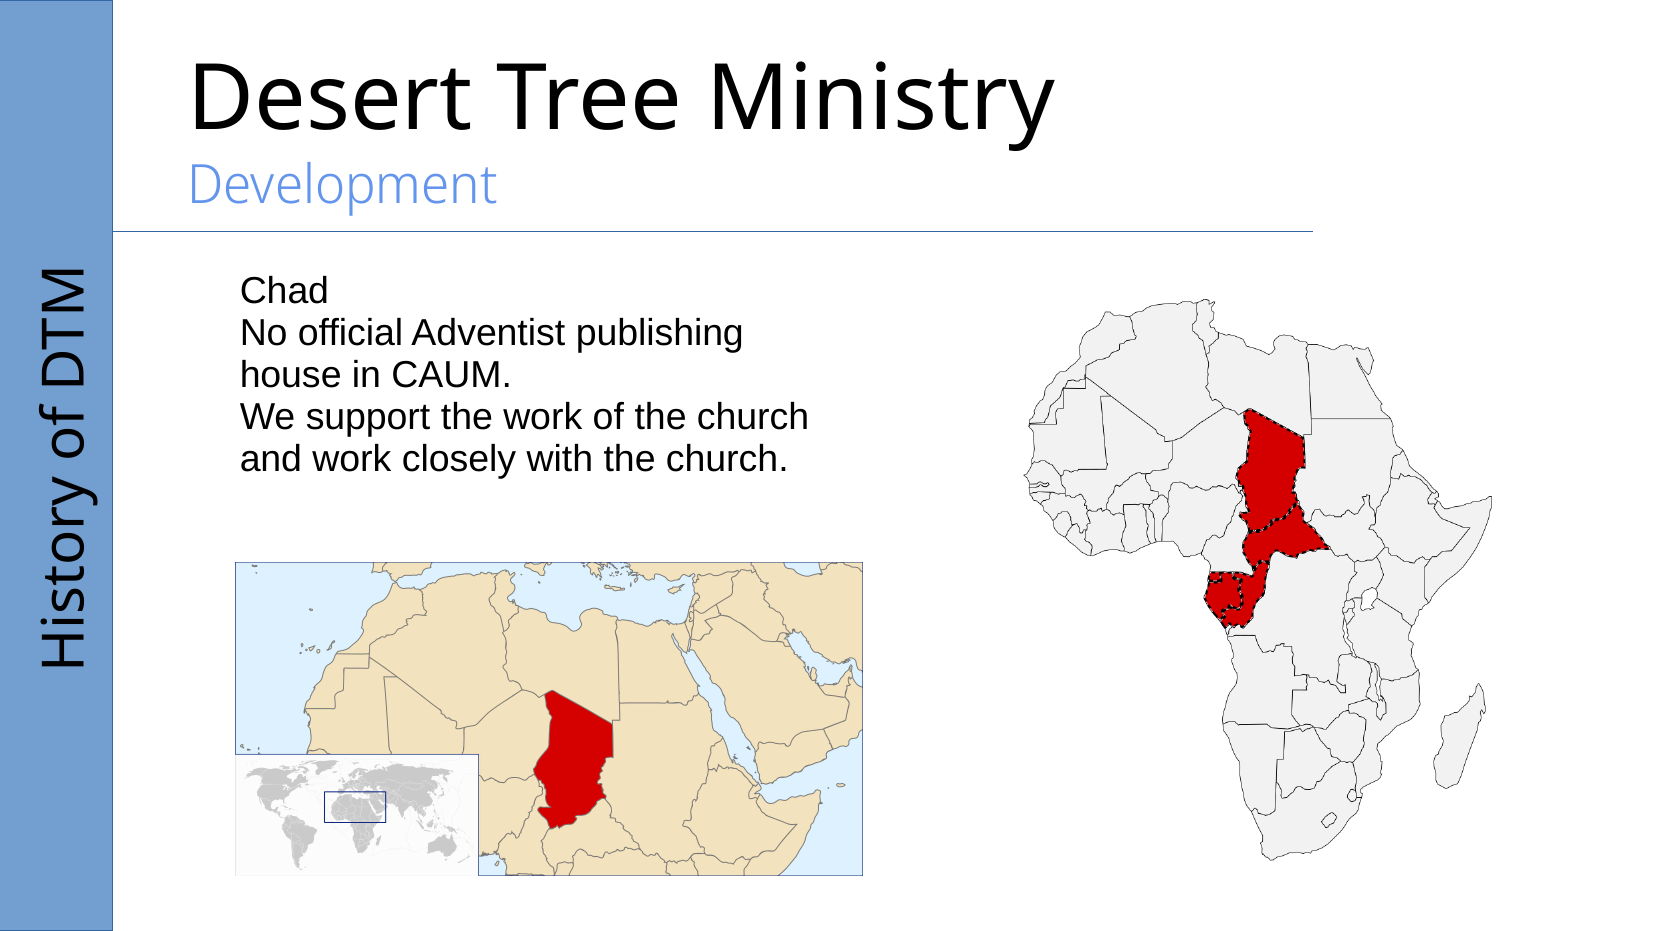

# Desert Tree Ministry
Development
Chad
No official Adventist publishing house in CAUM.
We support the work of the church and work closely with the church.
History of DTM